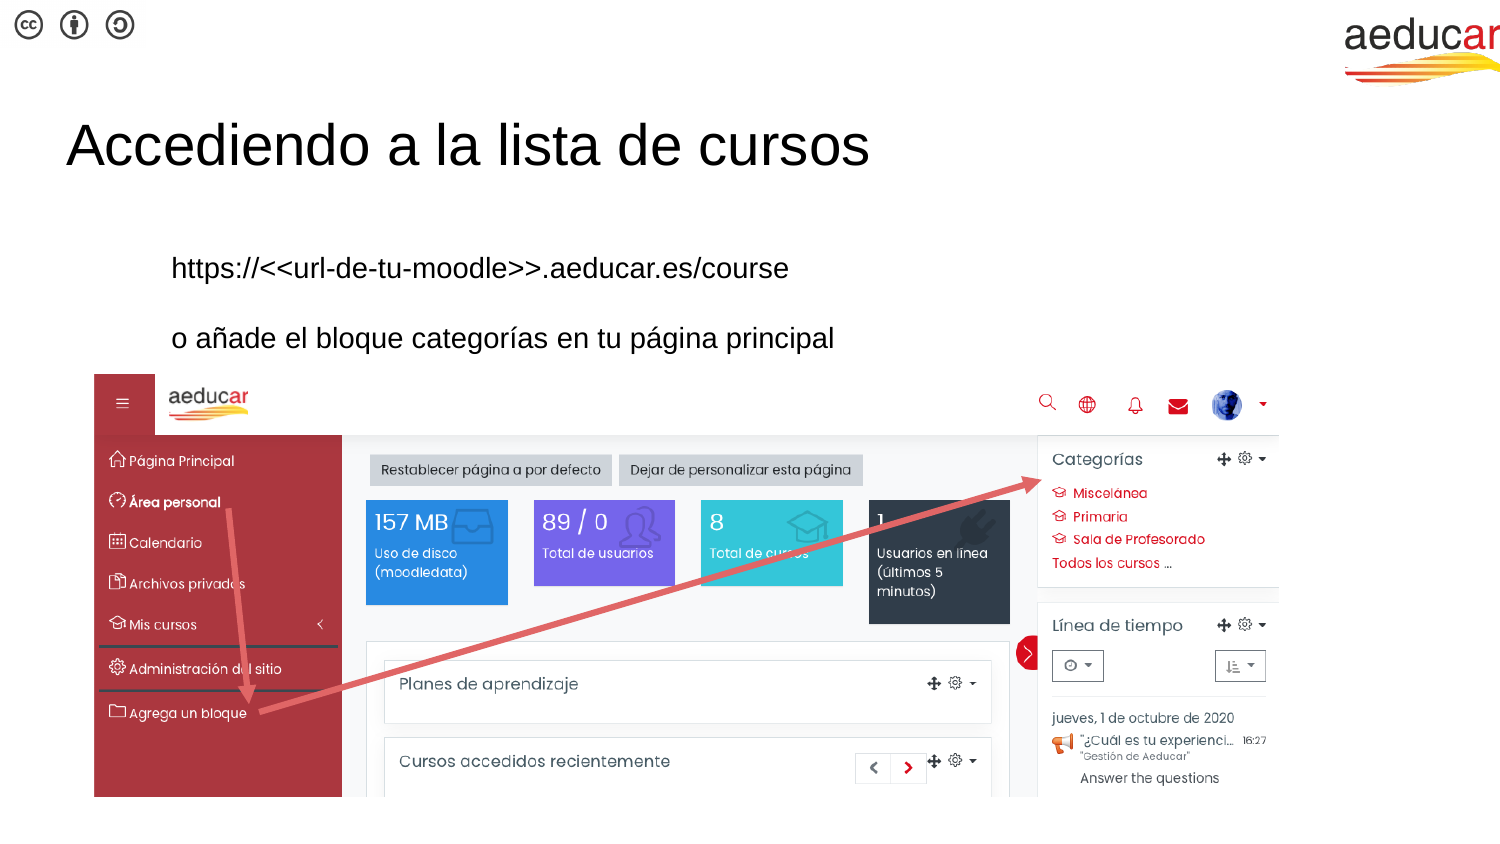

# Accediendo a la lista de cursos
https://<<url-de-tu-moodle>>.aeducar.es/course
o añade el bloque categorías en tu página principal